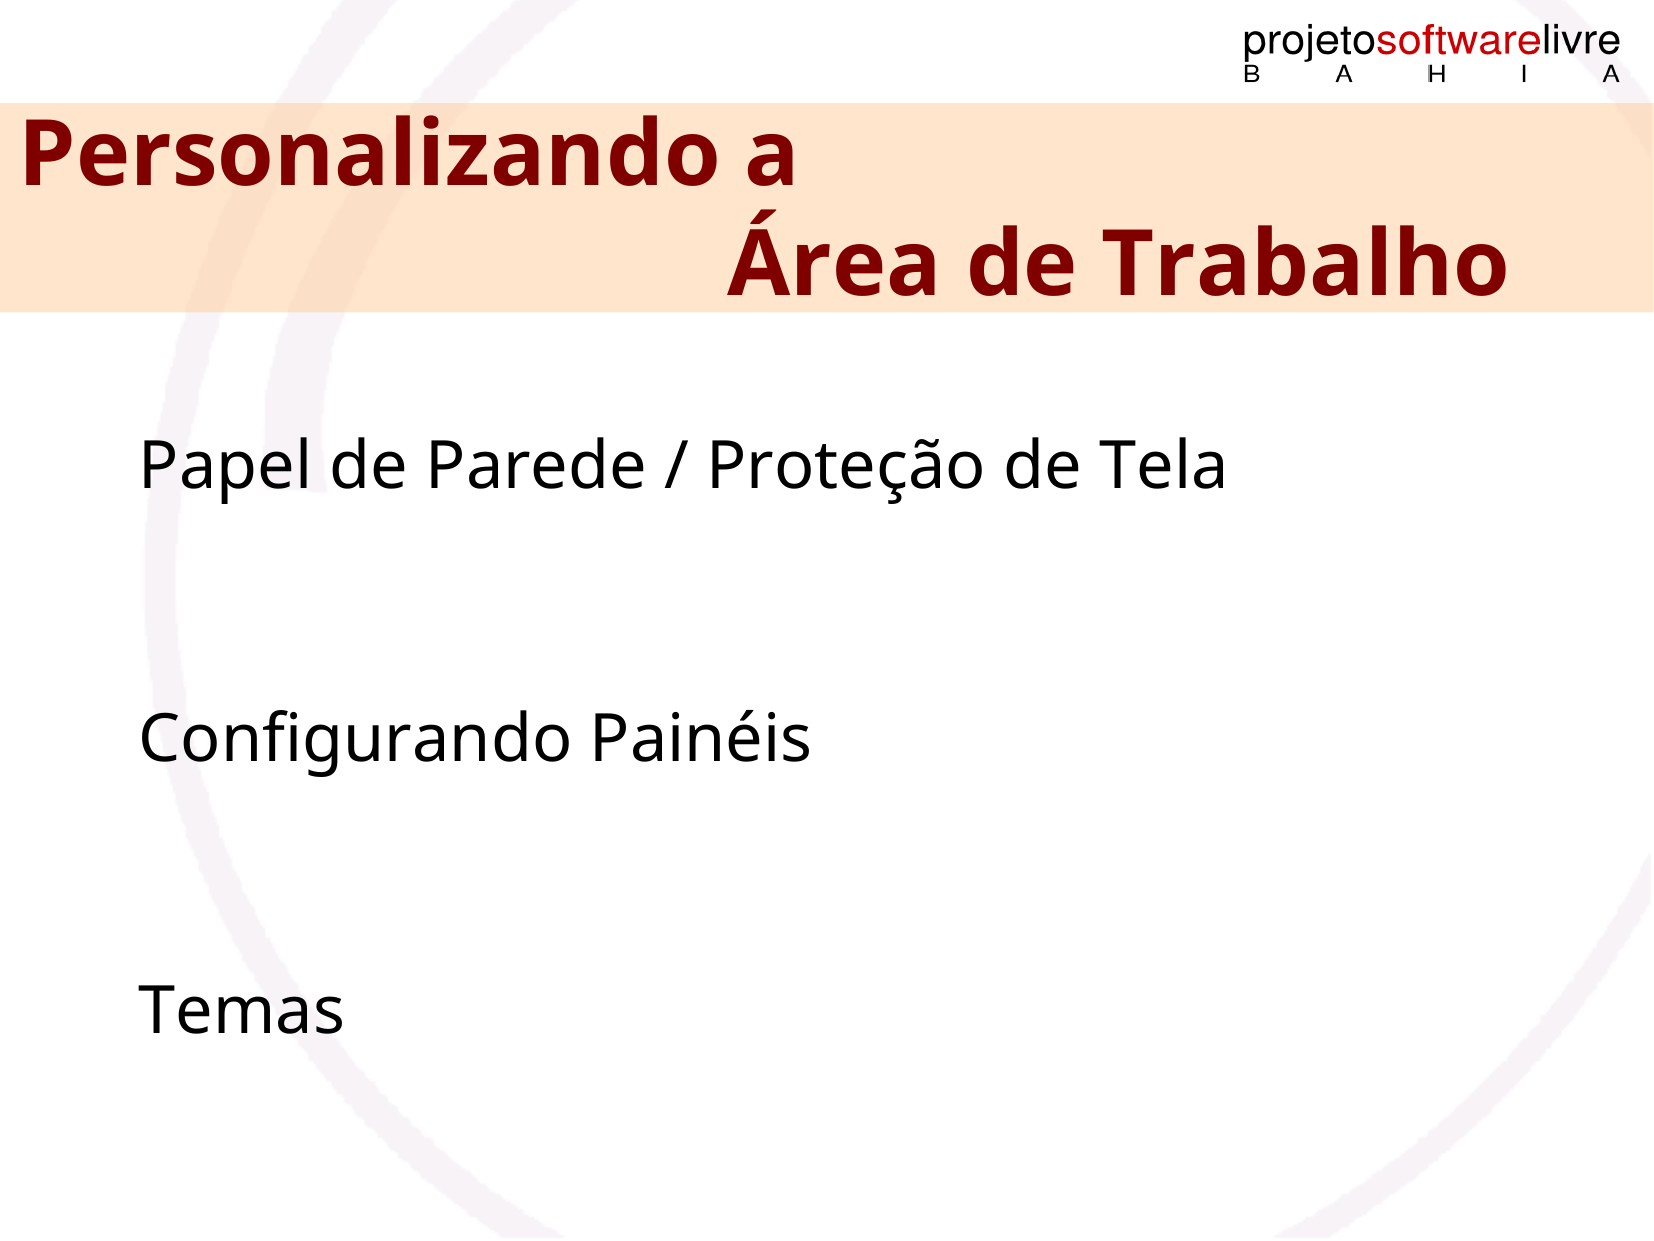

# Personalizando a
Área de Trabalho
 Papel de Parede / Proteção de Tela
 Configurando Painéis
 Temas